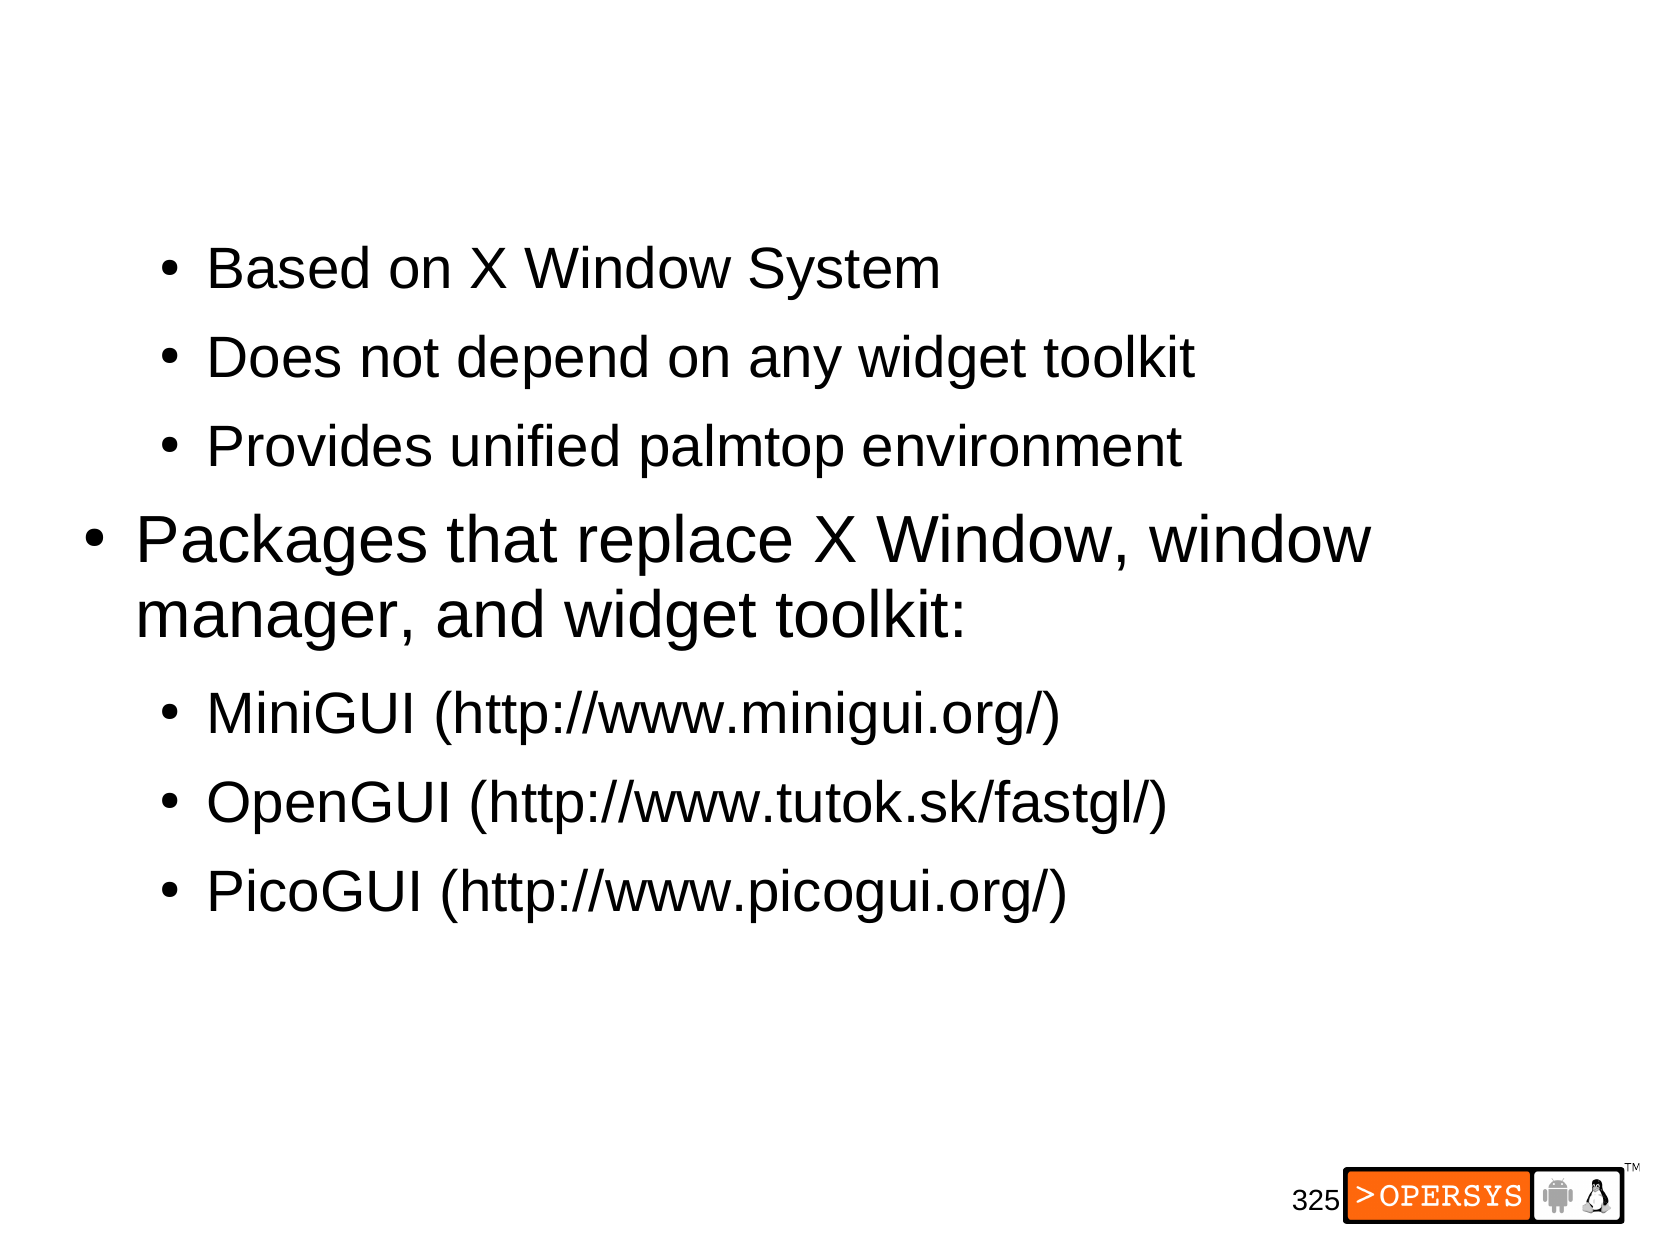

# Based on X Window System
Does not depend on any widget toolkit
Provides unified palmtop environment
Packages that replace X Window, window manager, and widget toolkit:
MiniGUI (http://www.minigui.org/)
OpenGUI (http://www.tutok.sk/fastgl/)
PicoGUI (http://www.picogui.org/)